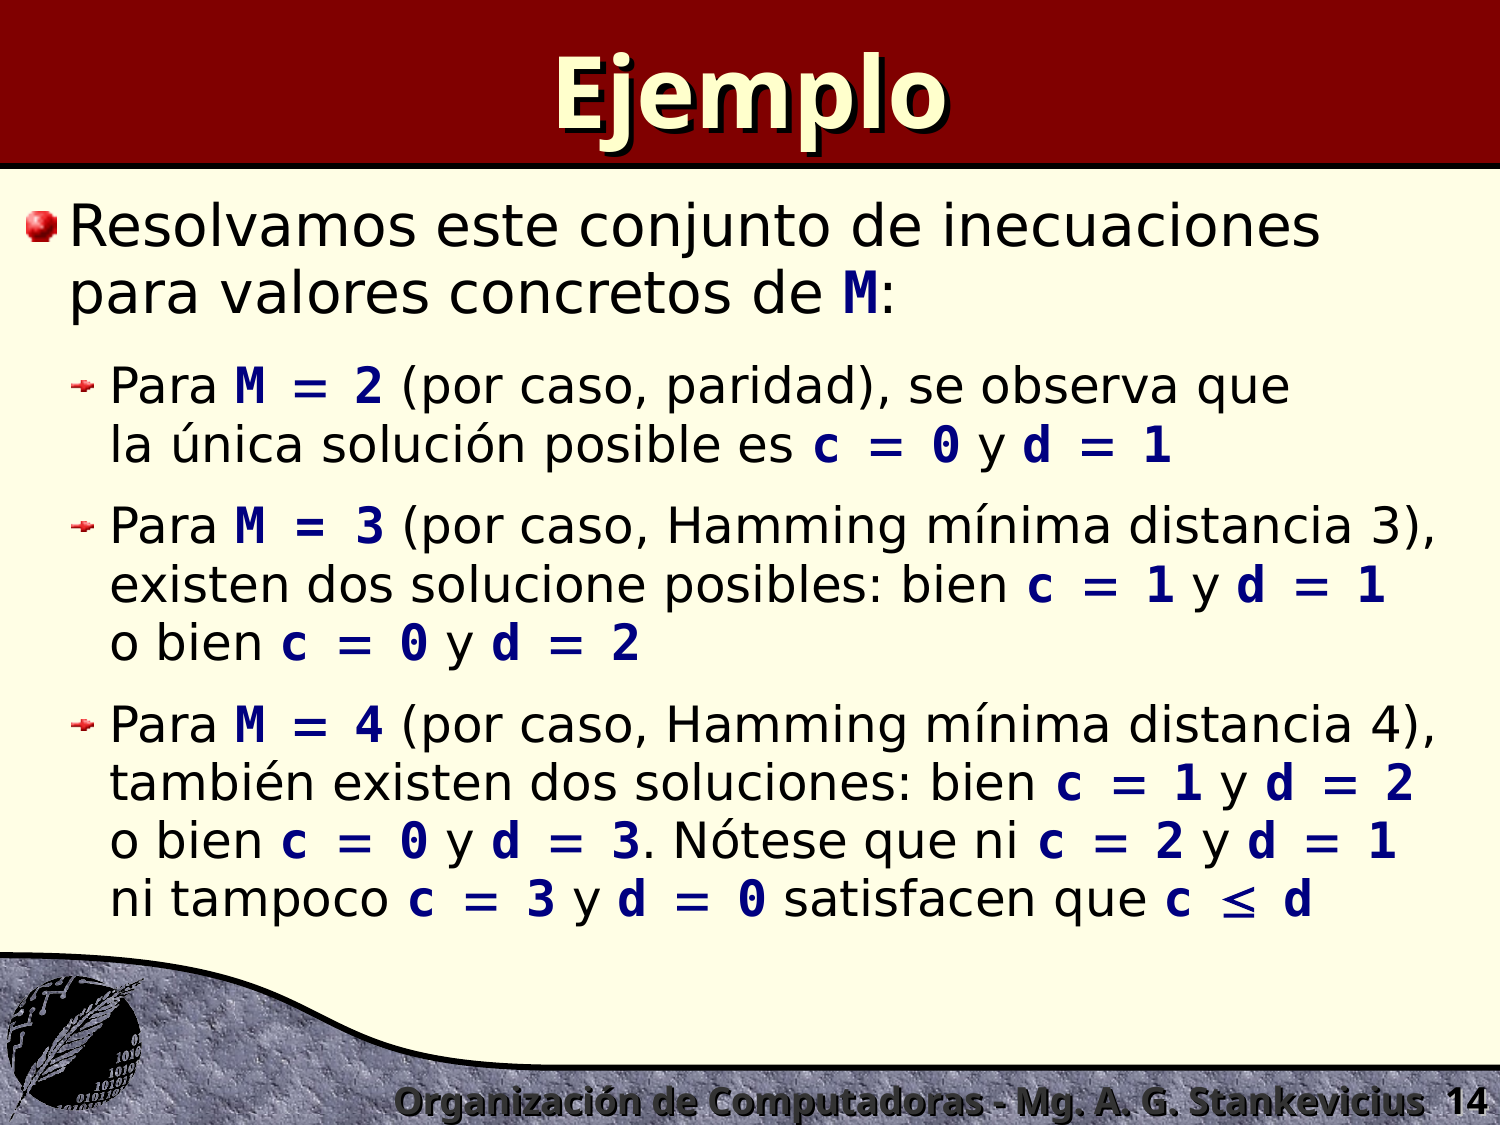

# Ejemplo
Resolvamos este conjunto de inecuaciones
para valores concretos de M:
Para M = 2 (por caso, paridad), se observa que
la única solución posible es c = 0 y d = 1
Para M = 3 (por caso, Hamming mínima distancia 3), existen dos solucione posibles: bien c = 1 y d = 1
o bien c = 0 y d = 2
Para M = 4 (por caso, Hamming mínima distancia 4), también existen dos soluciones: bien c = 1 y d = 2
o bien c = 0 y d = 3. Nótese que ni c = 2 y d = 1
ni tampoco c = 3 y d = 0 satisfacen que c ≤ d
14